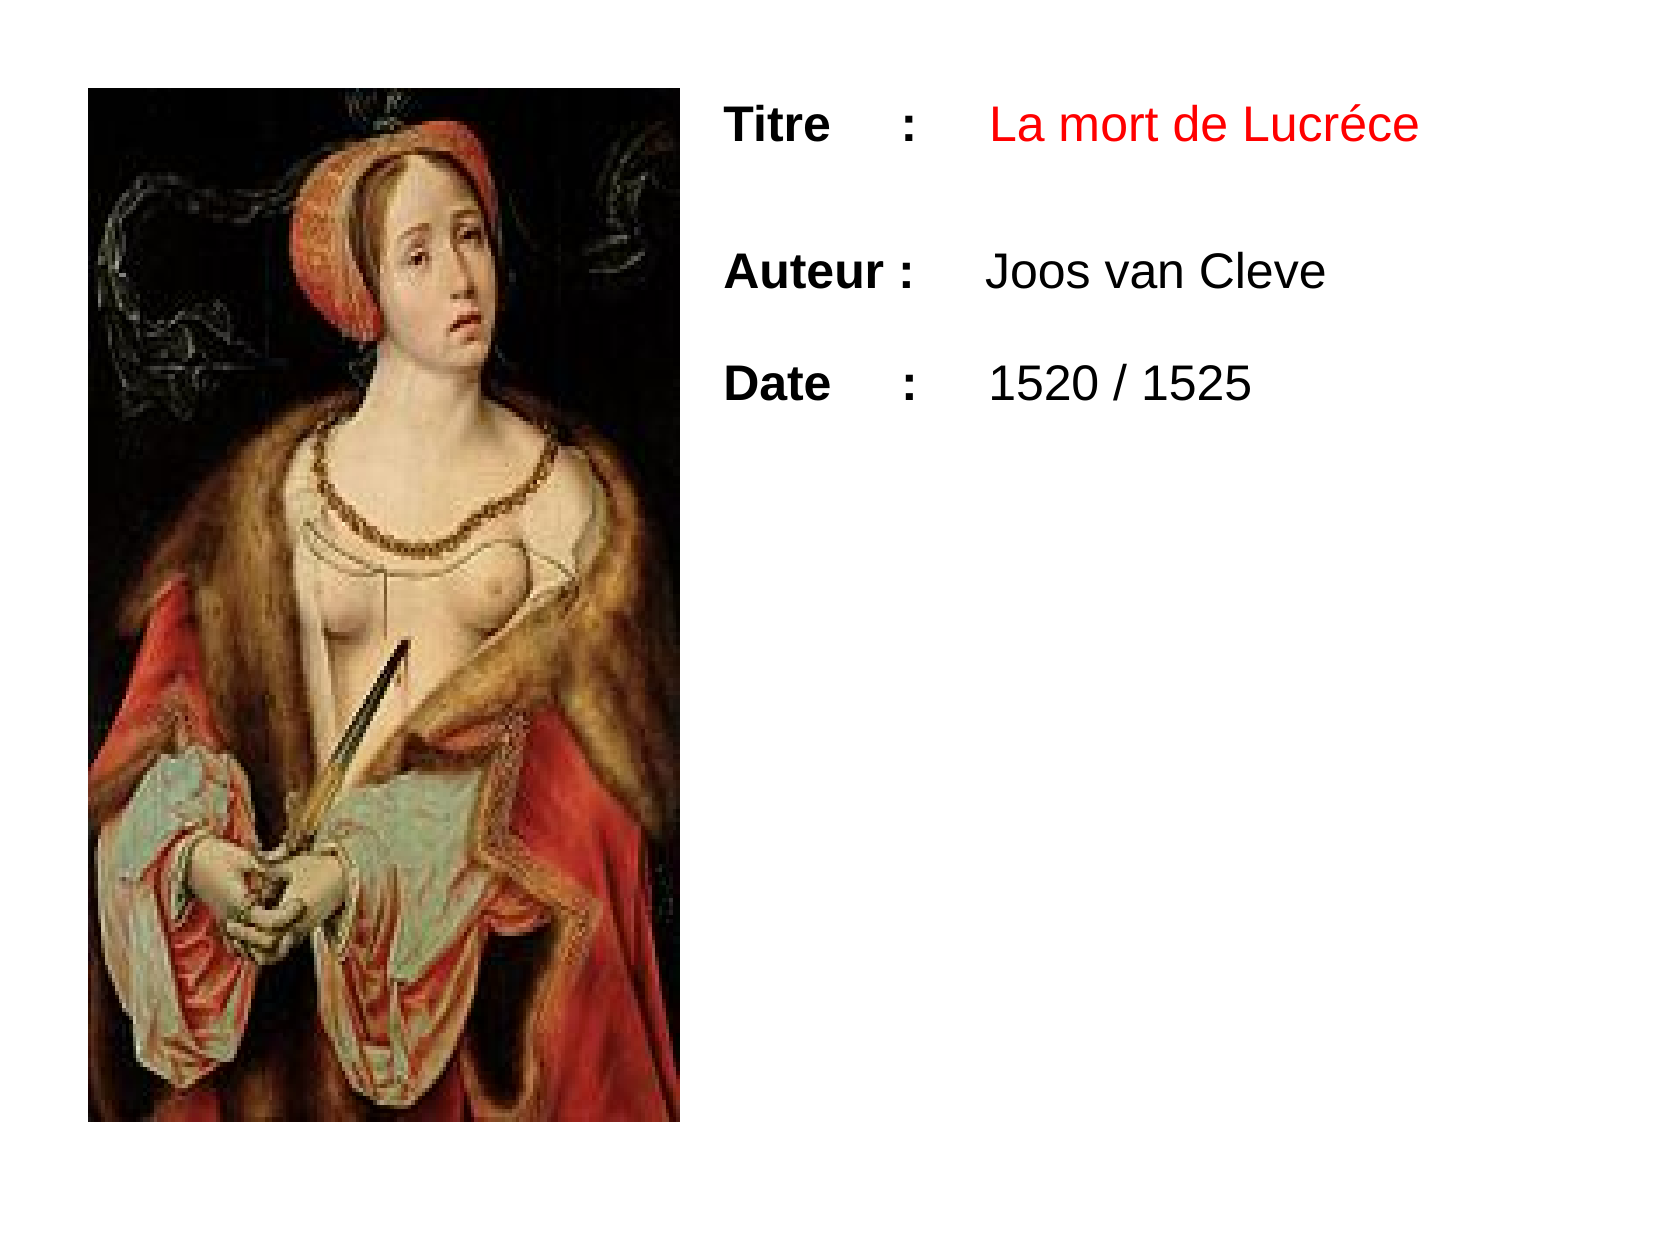

Titre :
La mort de Lucréce
Auteur : Joos van Cleve
Date : 1520 / 1525